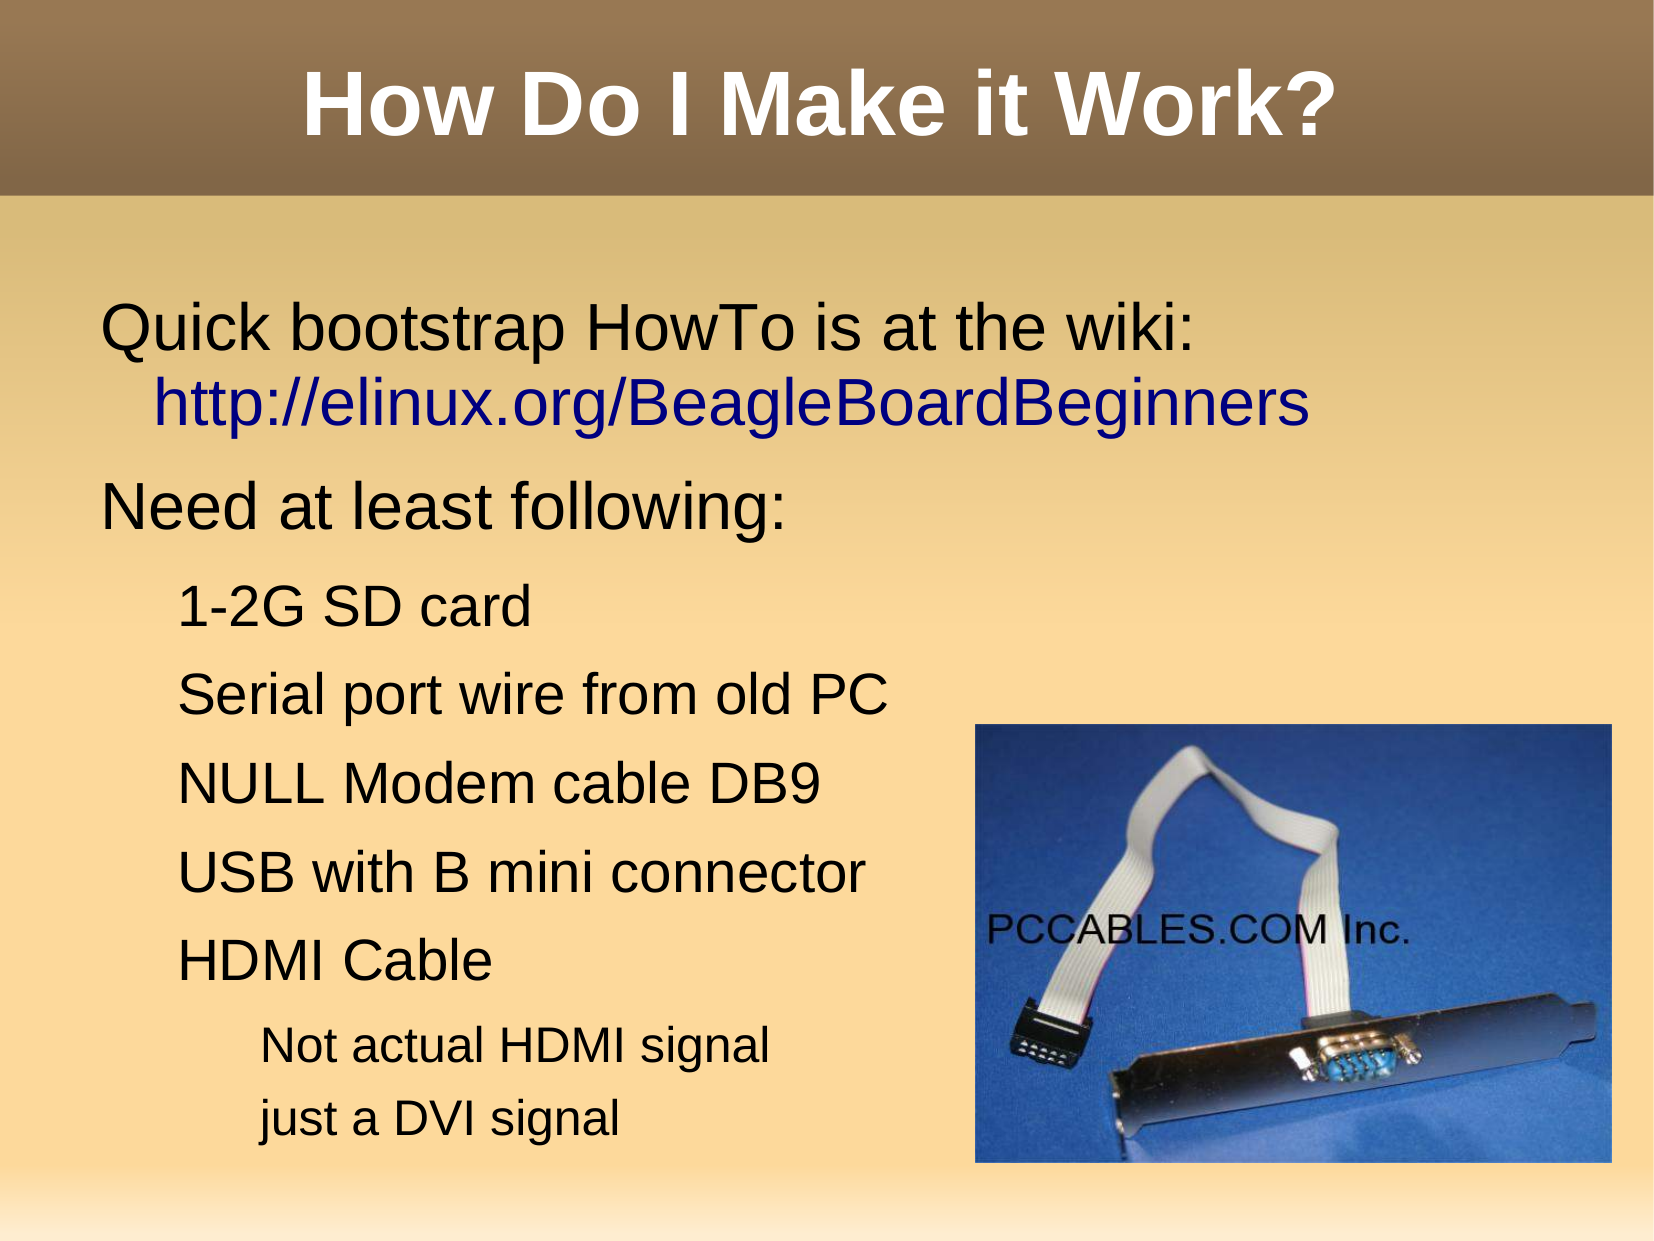

# How Do I Make it Work?
Quick bootstrap HowTo is at the wiki: http://elinux.org/BeagleBoardBeginners
Need at least following:
1-2G SD card
Serial port wire from old PC
NULL Modem cable DB9
USB with B mini connector
HDMI Cable
Not actual HDMI signal
just a DVI signal